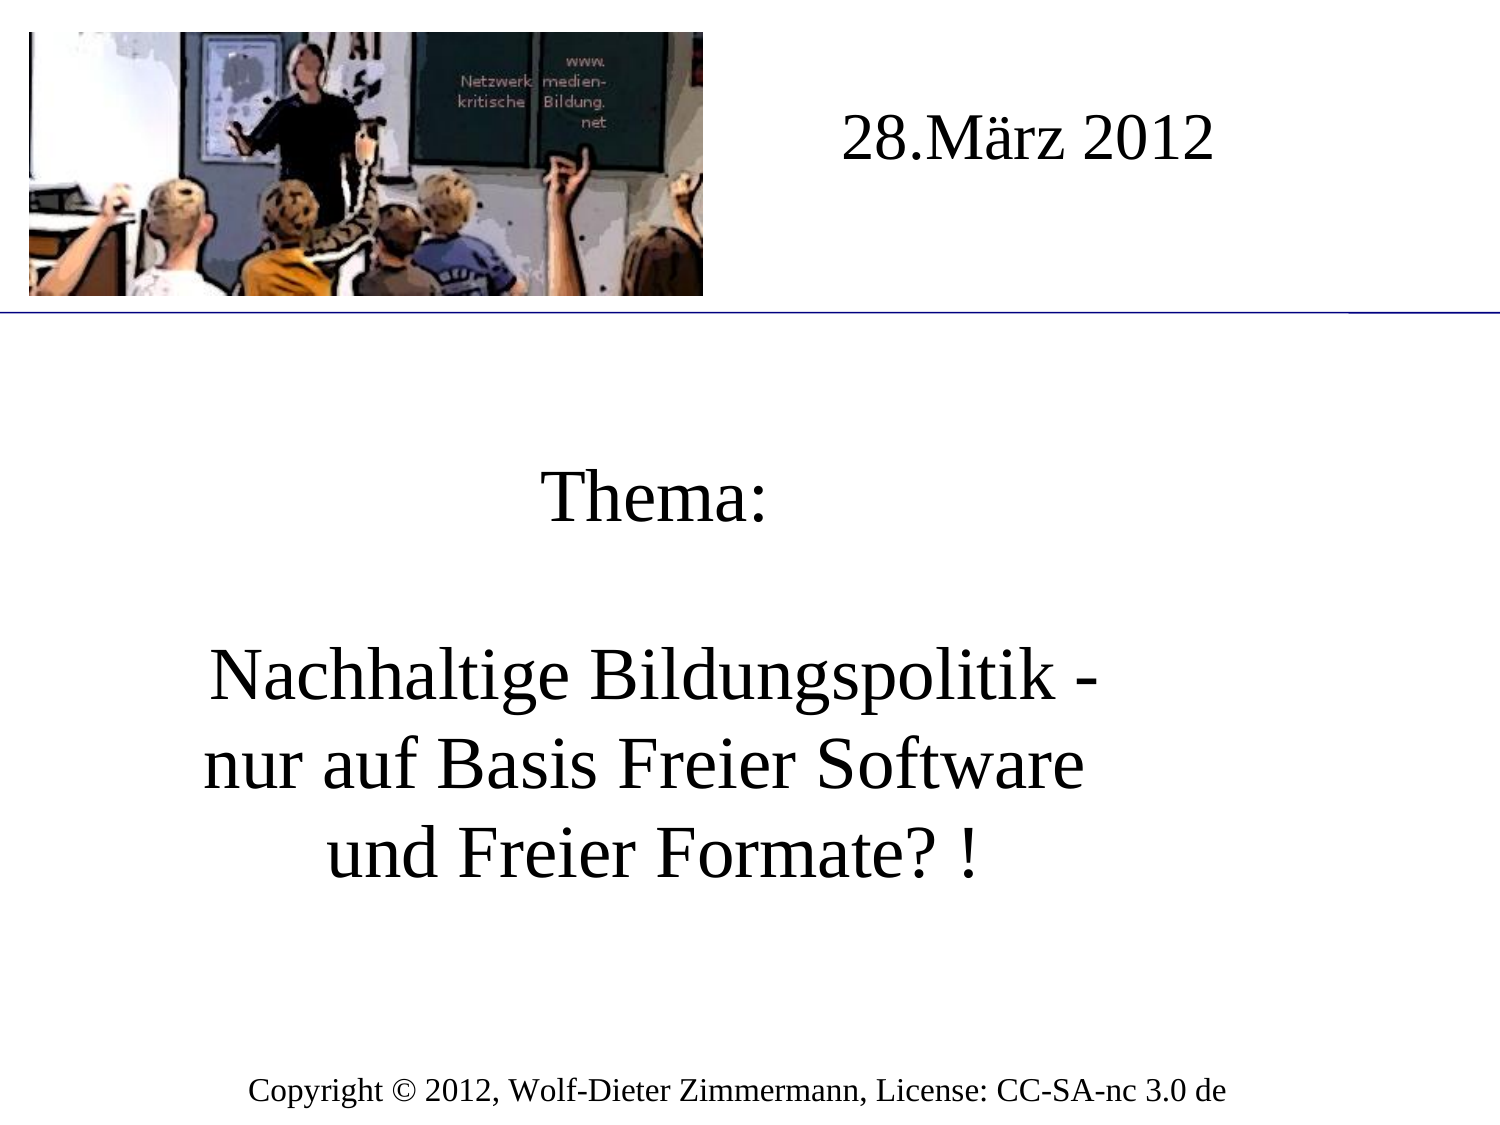

28.März 2012
Thema:
Nachhaltige Bildungspolitik -
nur auf Basis Freier Software
und Freier Formate? !
Copyright © 2012, Wolf-Dieter Zimmermann, License: CC-SA-nc 3.0 de